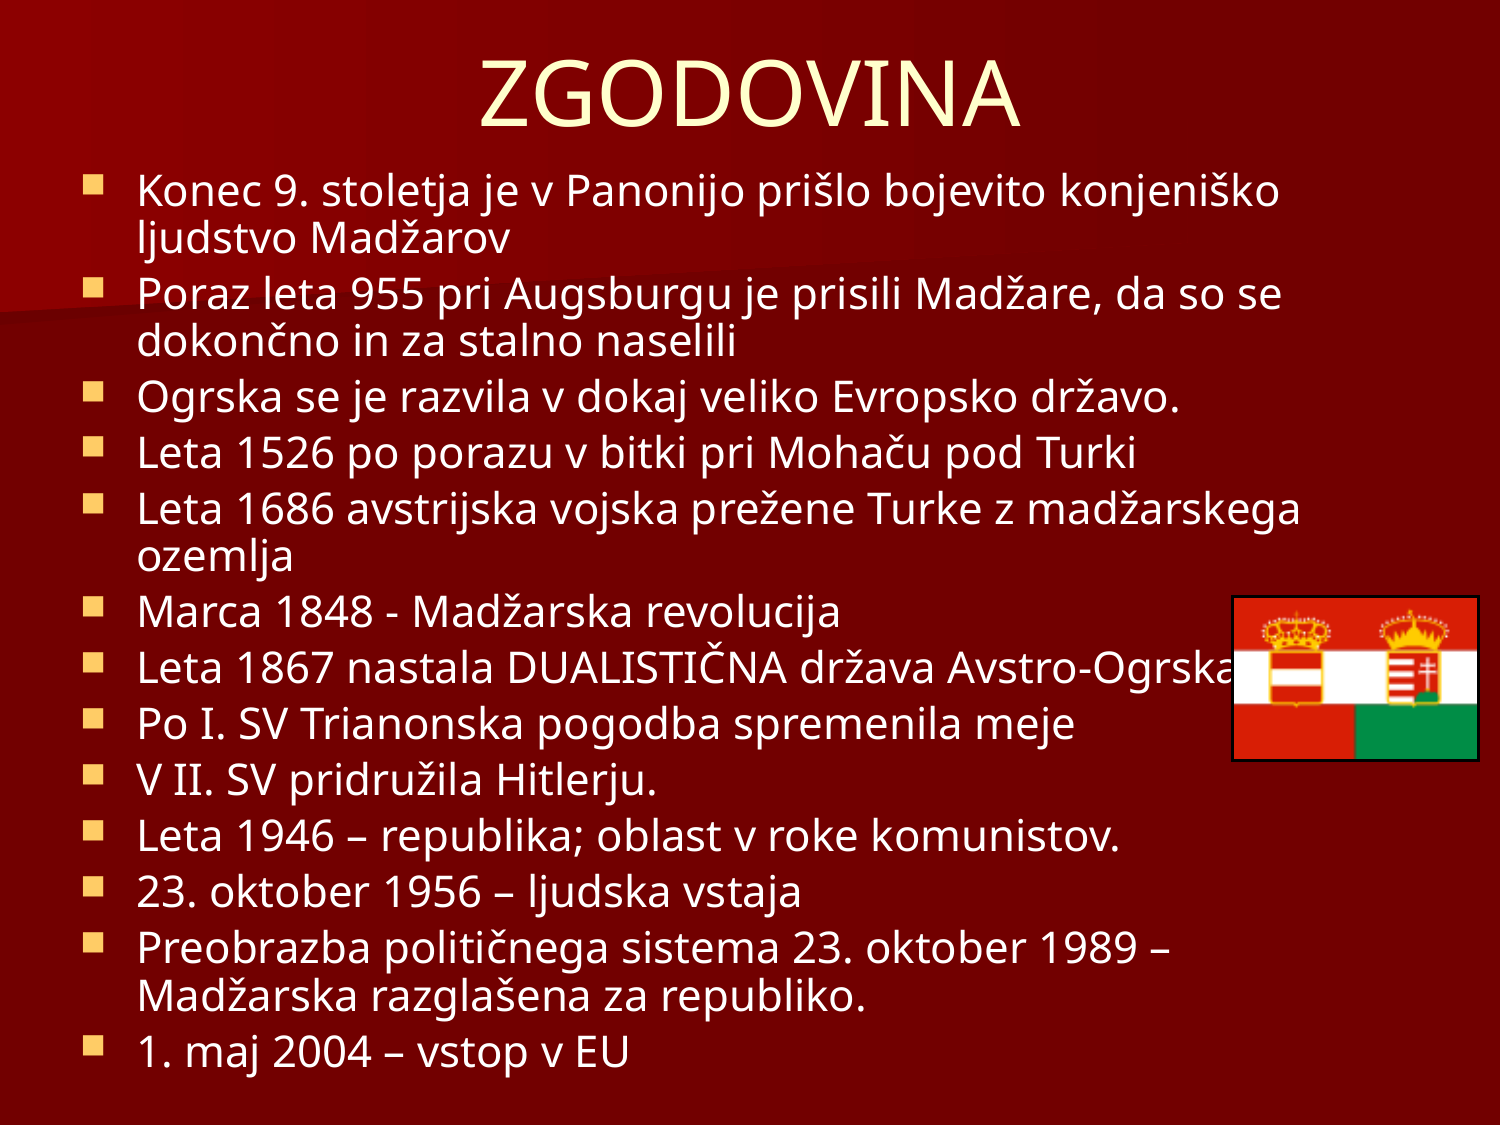

# ZGODOVINA
Konec 9. stoletja je v Panonijo prišlo bojevito konjeniško ljudstvo Madžarov
Poraz leta 955 pri Augsburgu je prisili Madžare, da so se dokončno in za stalno naselili
Ogrska se je razvila v dokaj veliko Evropsko državo.
Leta 1526 po porazu v bitki pri Mohaču pod Turki
Leta 1686 avstrijska vojska prežene Turke z madžarskega ozemlja
Marca 1848 - Madžarska revolucija
Leta 1867 nastala DUALISTIČNA država Avstro-Ogrska
Po I. SV Trianonska pogodba spremenila meje
V II. SV pridružila Hitlerju.
Leta 1946 – republika; oblast v roke komunistov.
23. oktober 1956 – ljudska vstaja
Preobrazba političnega sistema 23. oktober 1989 – Madžarska razglašena za republiko.
1. maj 2004 – vstop v EU